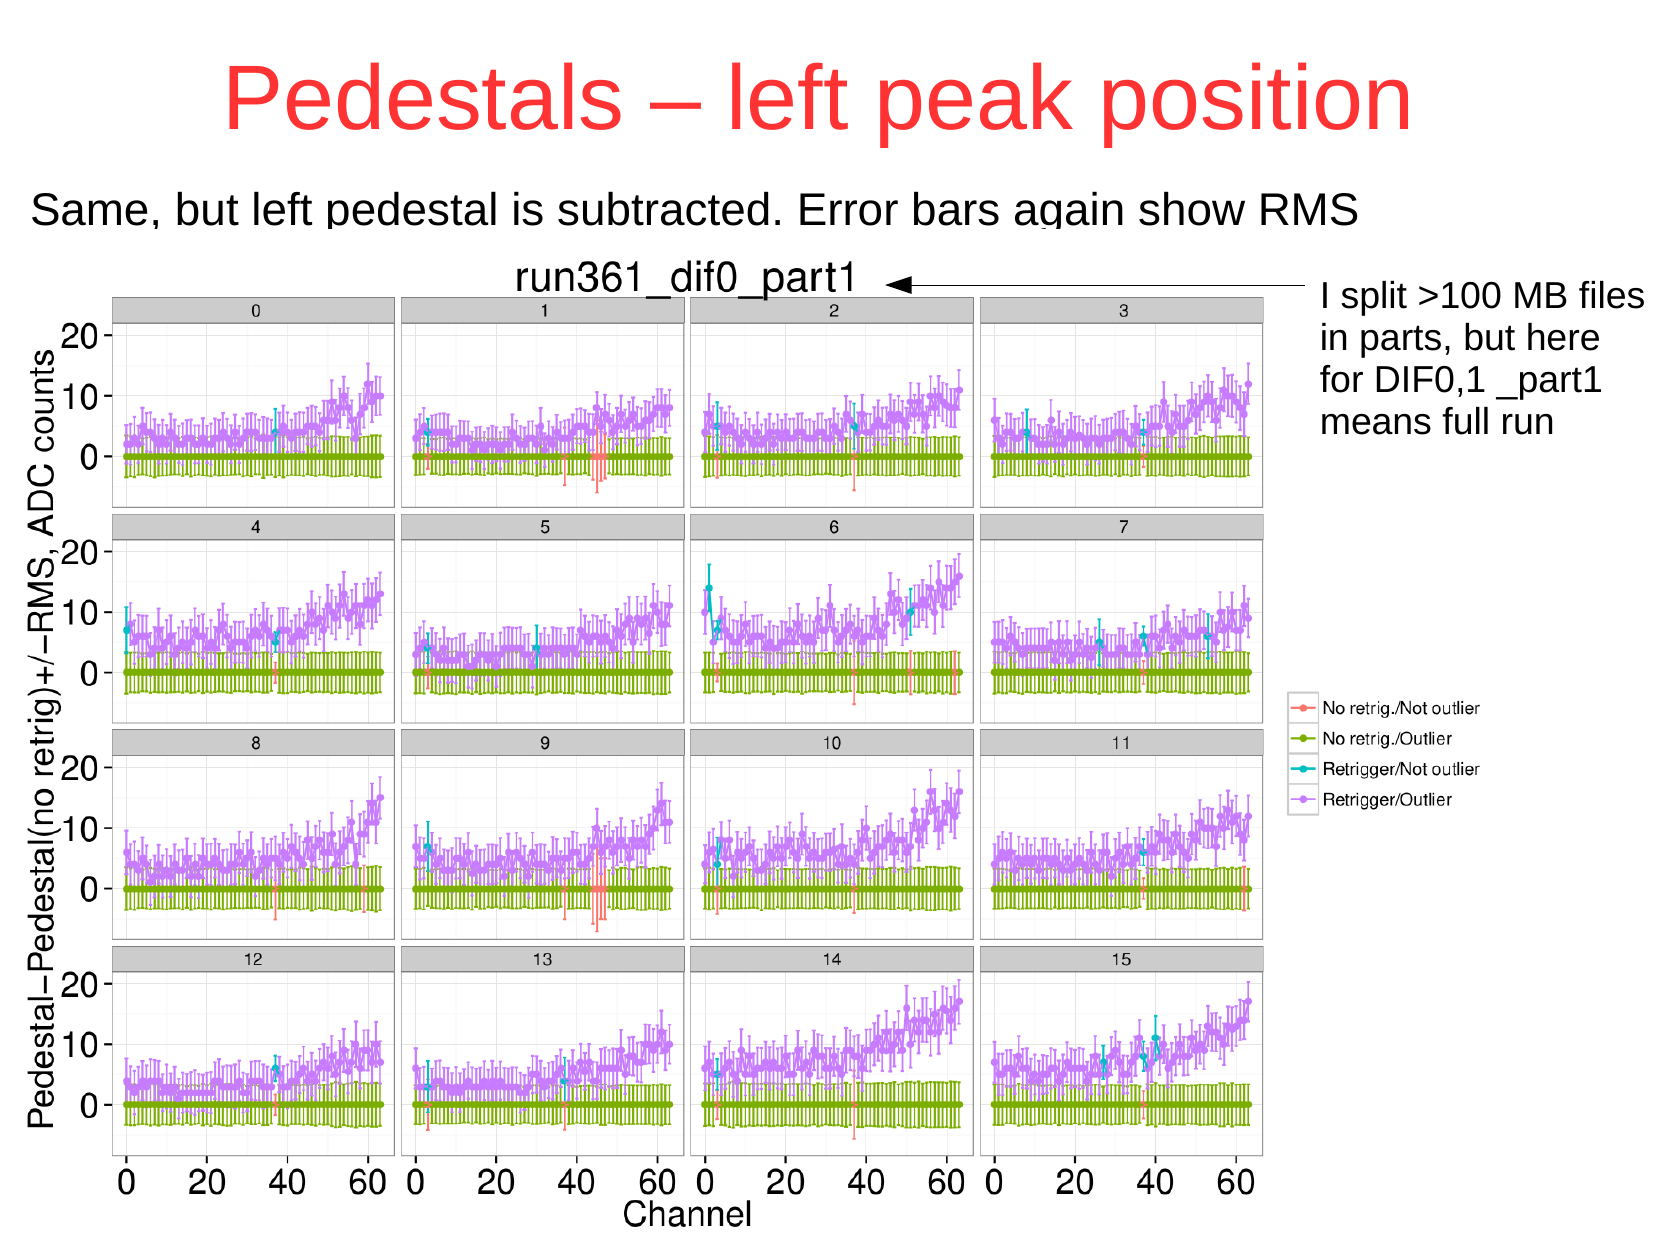

Pedestals – left peak position
# Same, but left pedestal is subtracted. Error bars again show RMS
I split >100 MB files in parts, but here for DIF0,1 _part1 means full run